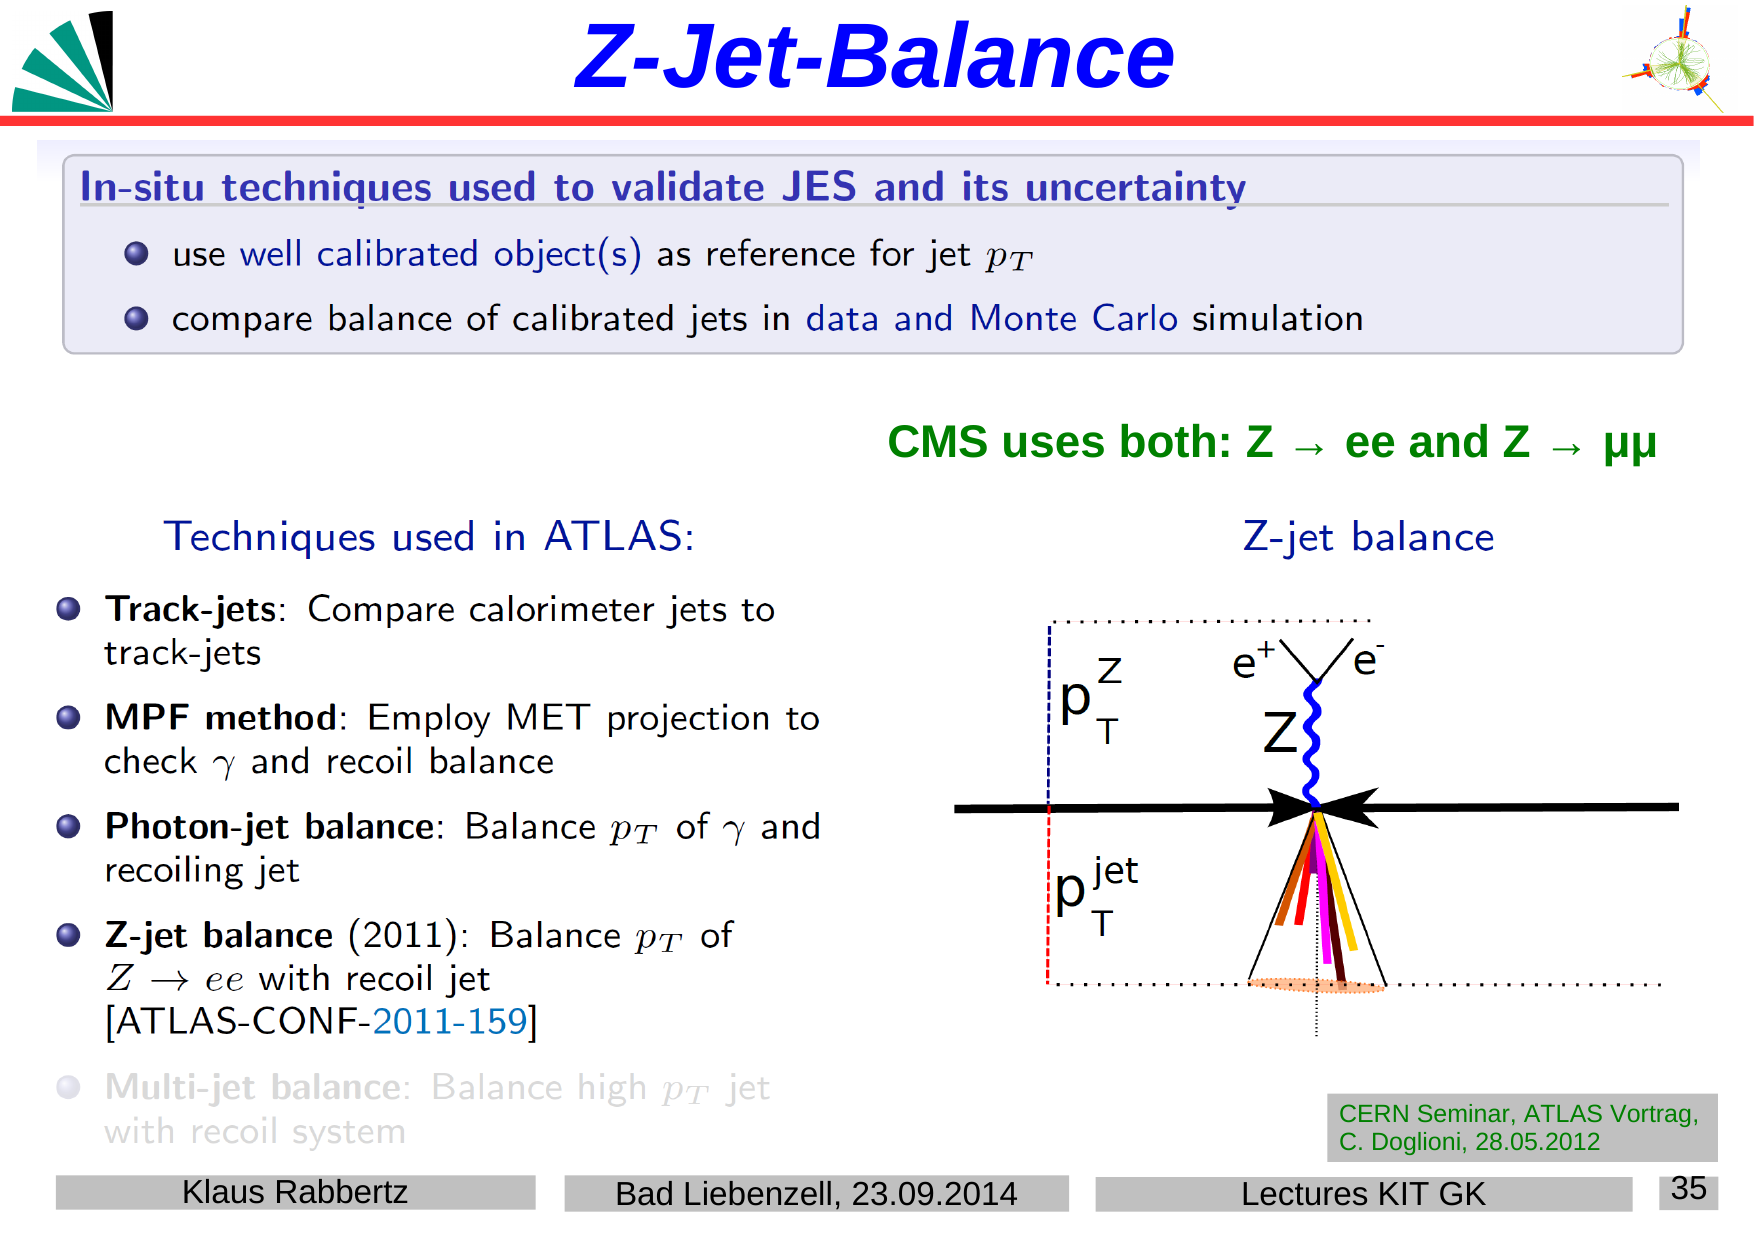

# Z-Jet-Balance
CMS uses both: Z → ee and Z → μμ
CERN Seminar, ATLAS Vortrag,
C. Doglioni, 28.05.2012